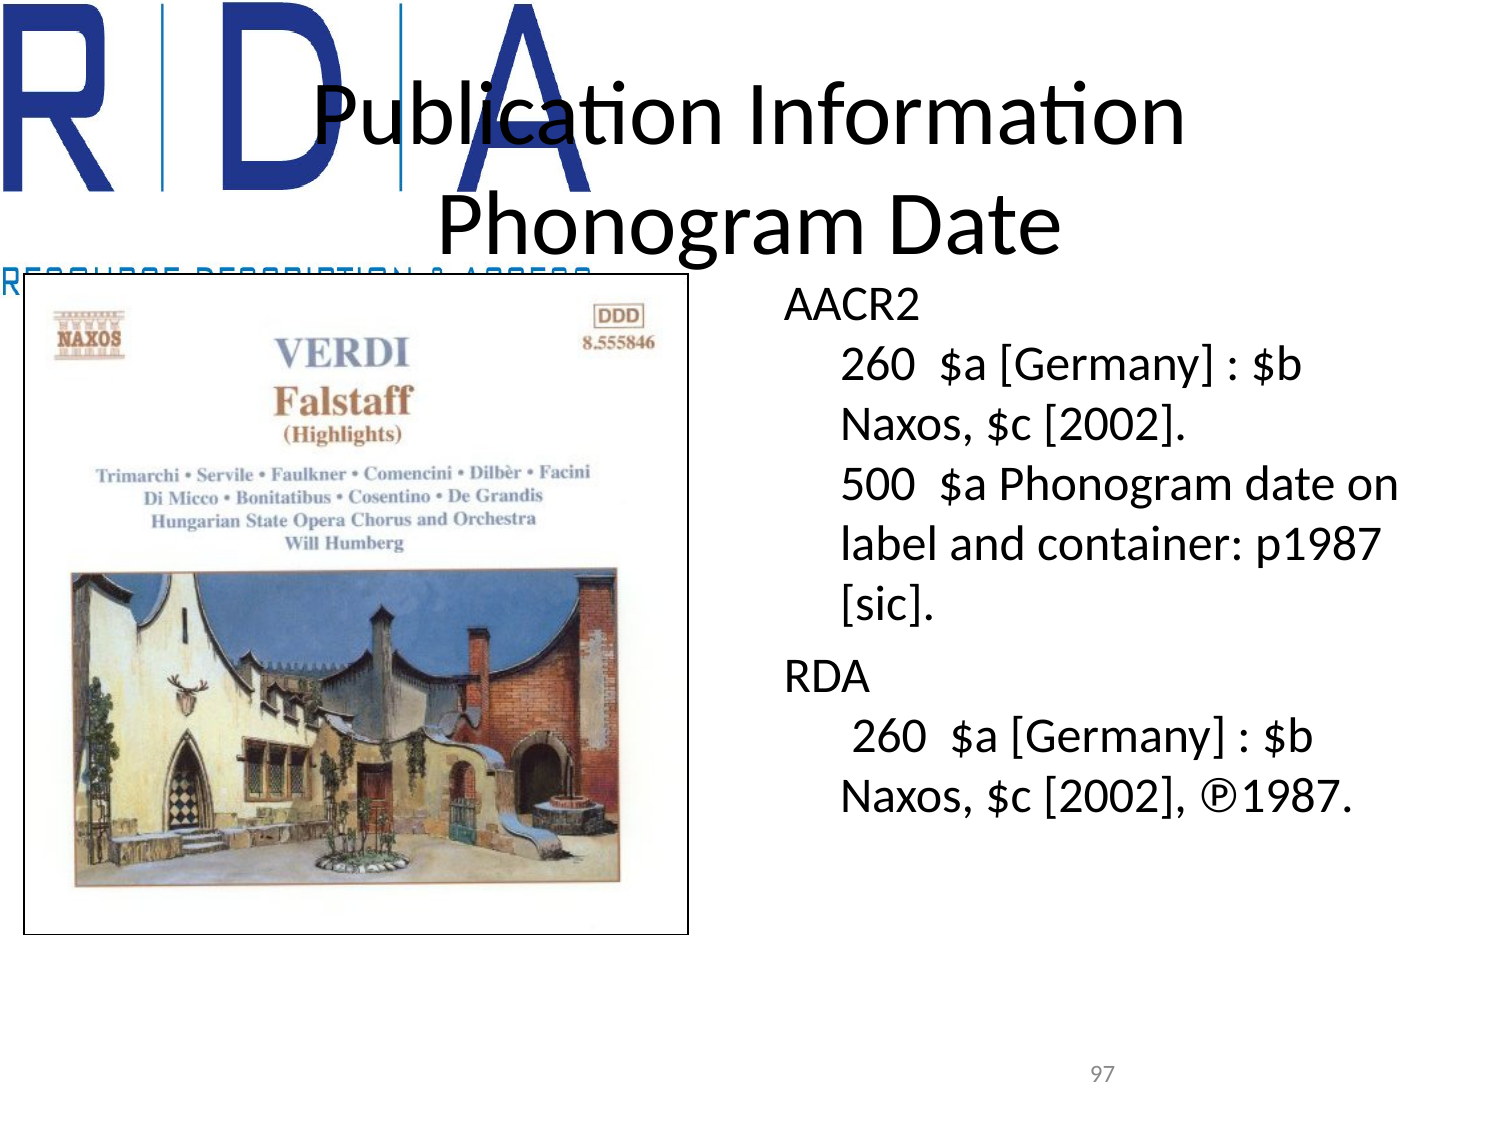

# Publication Information Phonogram Date
AACR2
260 $a [Germany] : $b Naxos, $c [2002].
500 $a Phonogram date on label and container: p1987 [sic].
RDA
 260 $a [Germany] : $b Naxos, $c [2002], ℗1987.
97